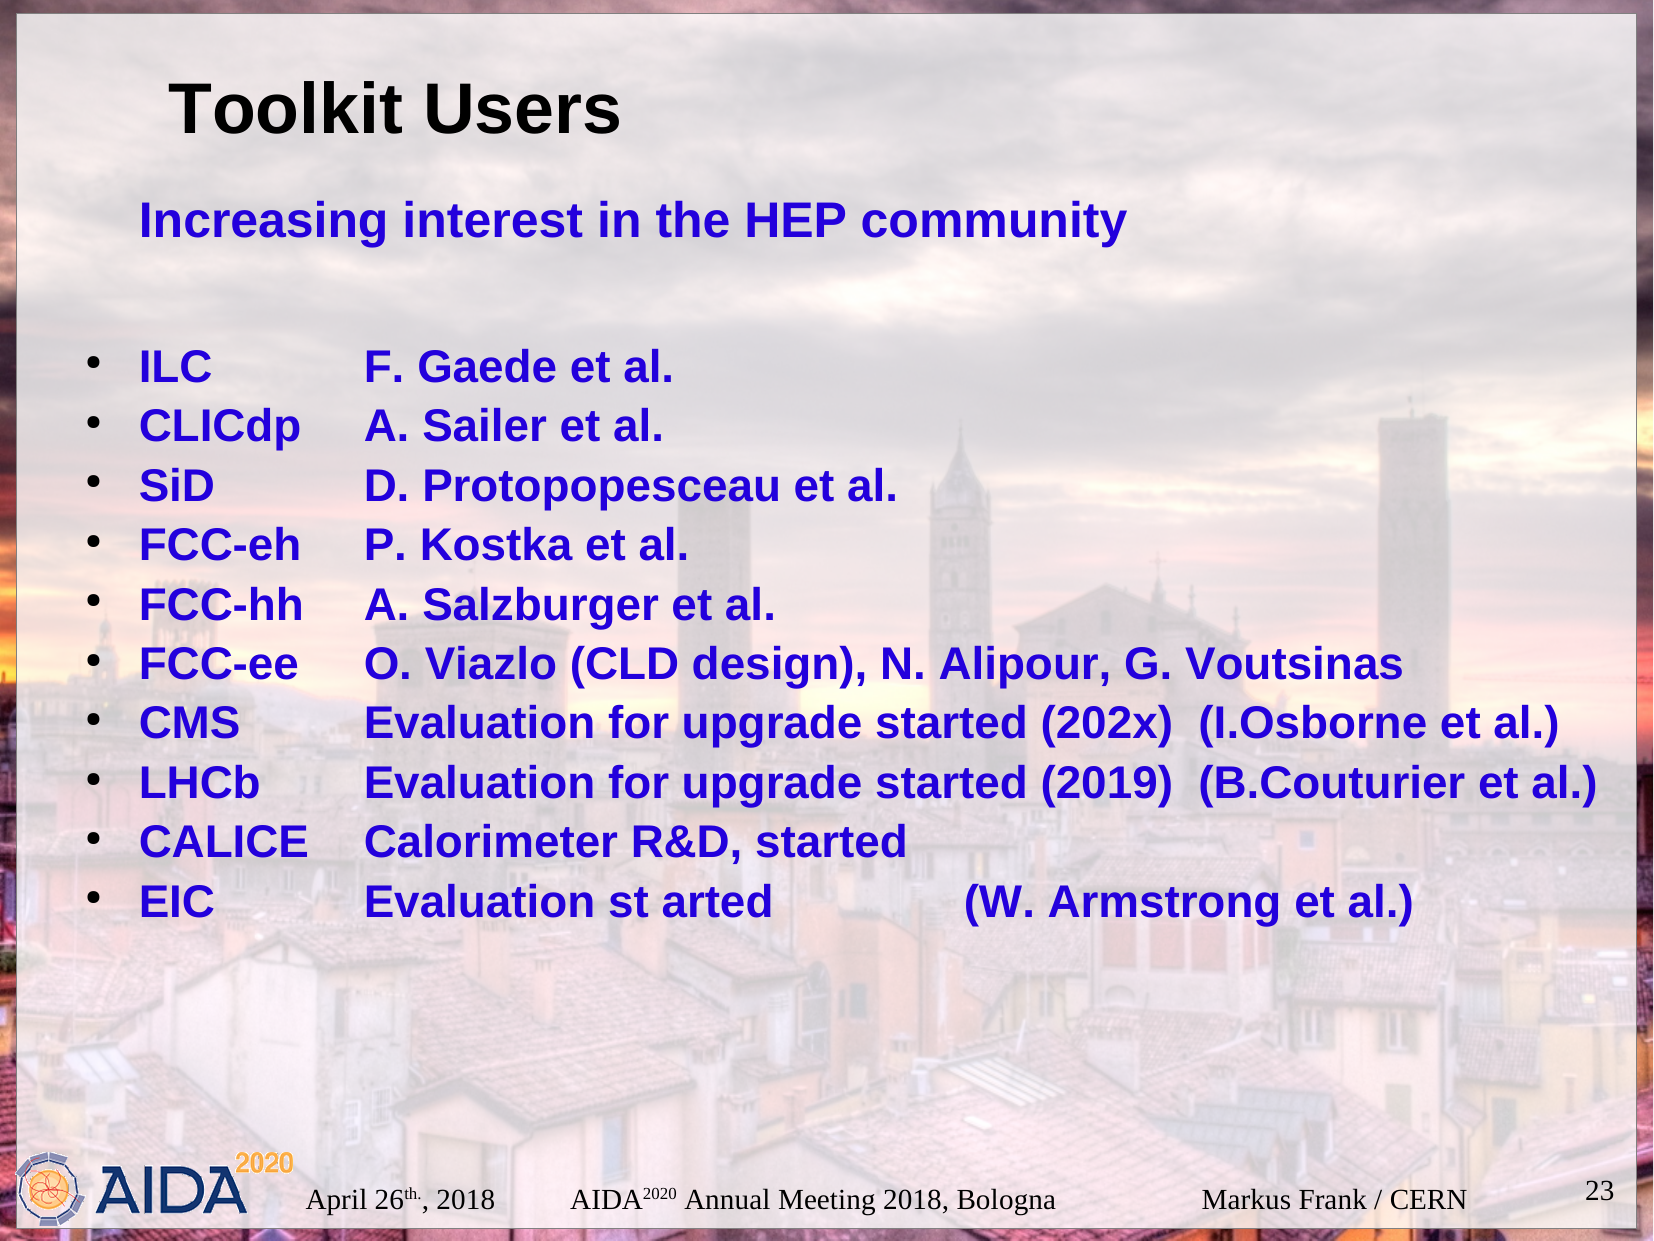

# Toolkit Users
Increasing interest in the HEP community
ILC 		F. Gaede et al.
CLICdp 	A. Sailer et al.
SiD		D. Protopopesceau et al.
FCC-eh 	P. Kostka et al.
FCC-hh 	A. Salzburger et al.
FCC-ee	O. Viazlo (CLD design), N. Alipour, G. Voutsinas
CMS		Evaluation for upgrade started (202x) (I.Osborne et al.)
LHCb		Evaluation for upgrade started (2019) (B.Couturier et al.)
CALICE	Calorimeter R&D, started
EIC		Evaluation st arted 			(W. Armstrong et al.)
23
April 14th, 2013
Annual AIDA Meeting 2013 Frascati/Italy Markus Frank / CERN